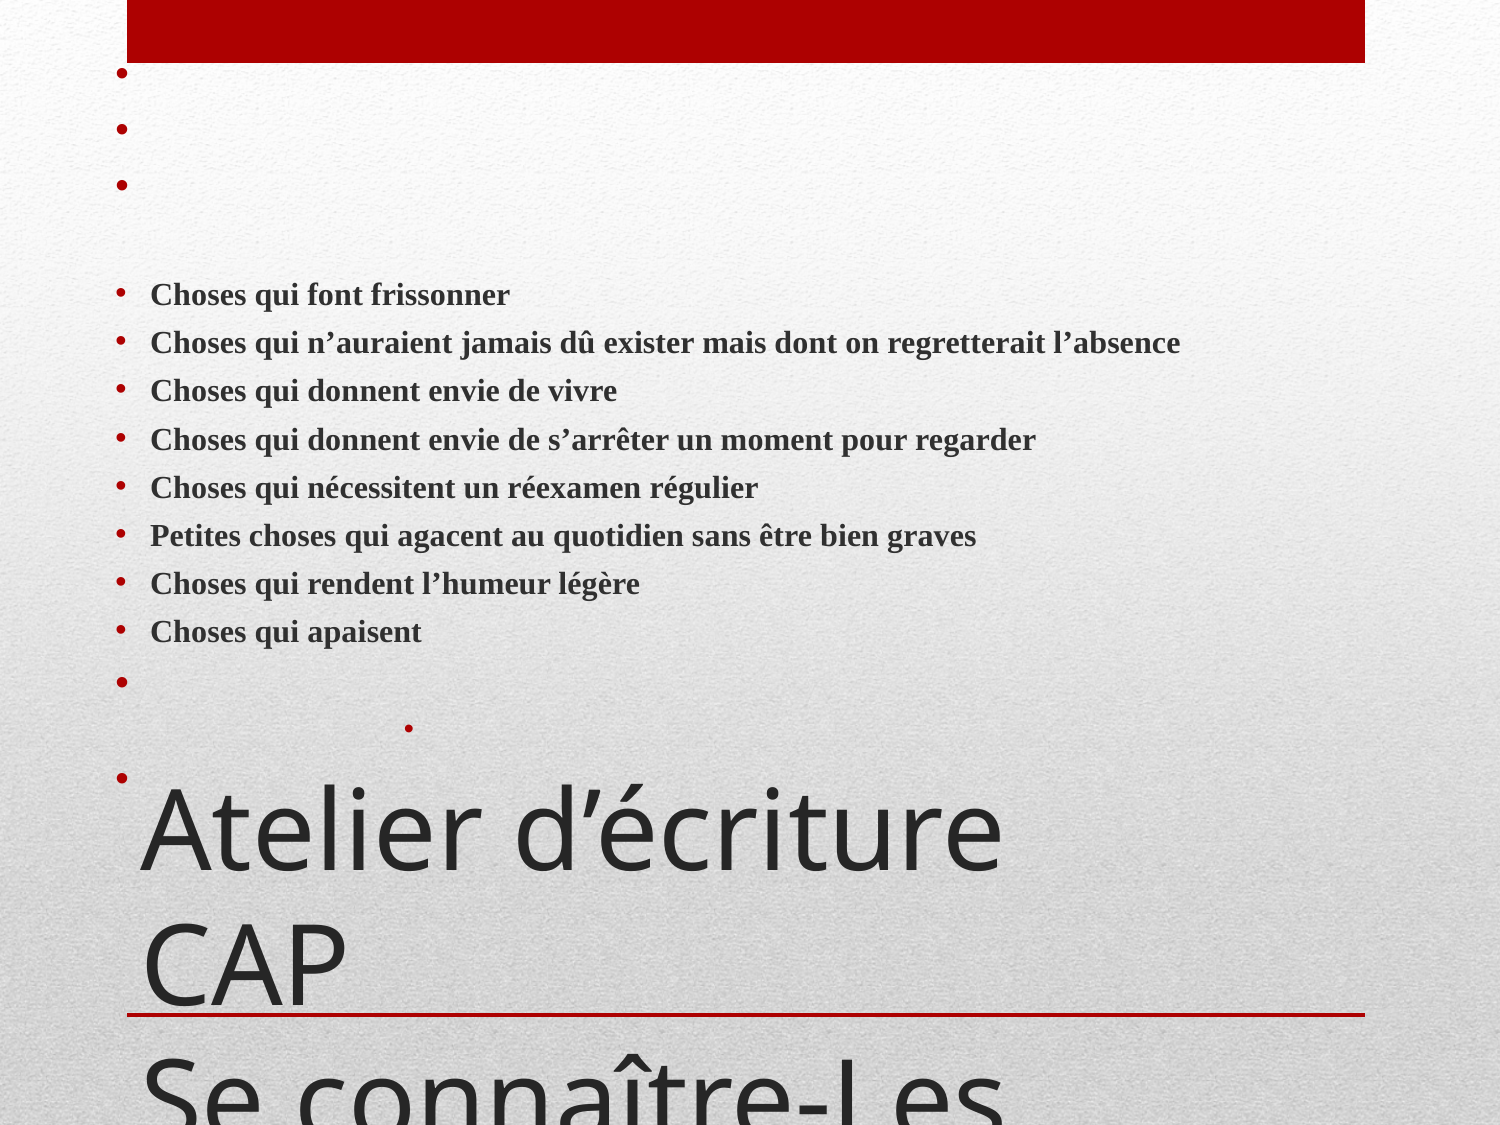

Choses qui font frissonner
Choses qui n’auraient jamais dû exister mais dont on regretterait l’absence
Choses qui donnent envie de vivre
Choses qui donnent envie de s’arrêter un moment pour regarder
Choses qui nécessitent un réexamen régulier
Petites choses qui agacent au quotidien sans être bien graves
Choses qui rendent l’humeur légère
Choses qui apaisent
# Atelier d’écriture CAP Se connaître-Les listes